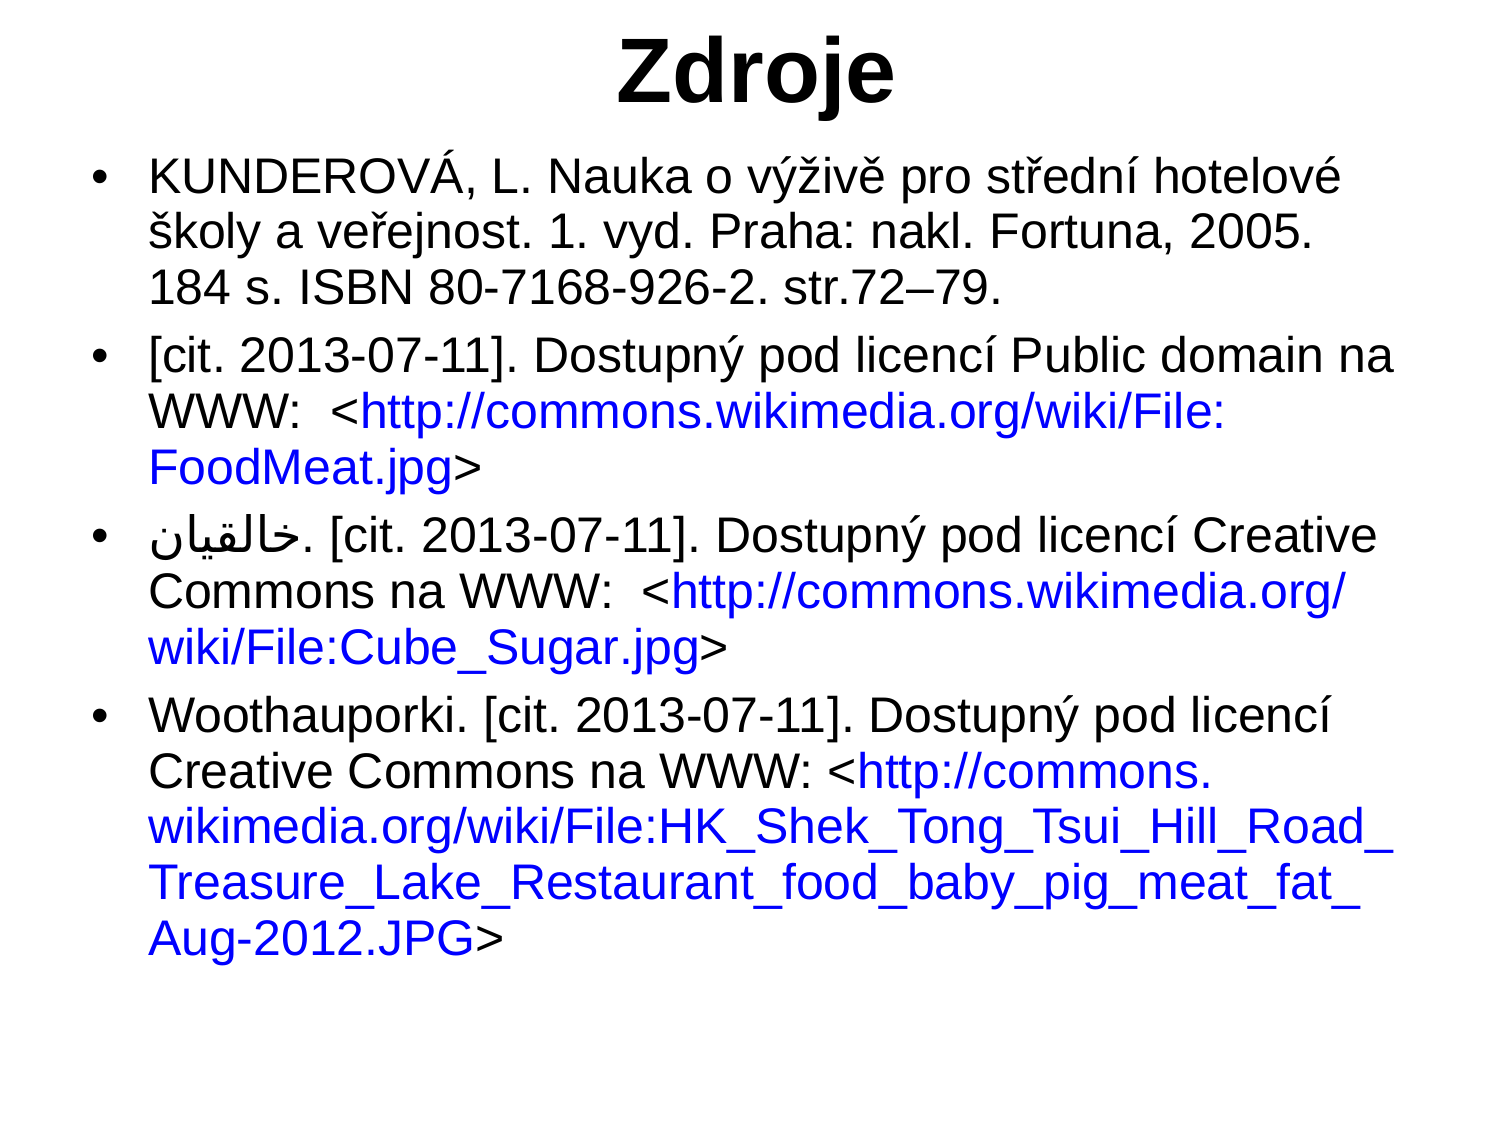

# Zdroje
KUNDEROVÁ, L. Nauka o výživě pro střední hotelové školy a veřejnost. 1. vyd. Praha: nakl. Fortuna, 2005. 184 s. ISBN 80-7168-926-2. str.72–79.
[cit. 2013-07-11]. Dostupný pod licencí Public domain na WWW: <http://commons.wikimedia.org/wiki/File:FoodMeat.jpg>
خالقیان. [cit. 2013-07-11]. Dostupný pod licencí Creative Commons na WWW: <http://commons.wikimedia.org/wiki/File:Cube_Sugar.jpg>
Woothauporki. [cit. 2013-07-11]. Dostupný pod licencí Creative Commons na WWW: <http://commons.wikimedia.org/wiki/File:HK_Shek_Tong_Tsui_Hill_Road_Treasure_Lake_Restaurant_food_baby_pig_meat_fat_Aug-2012.JPG>